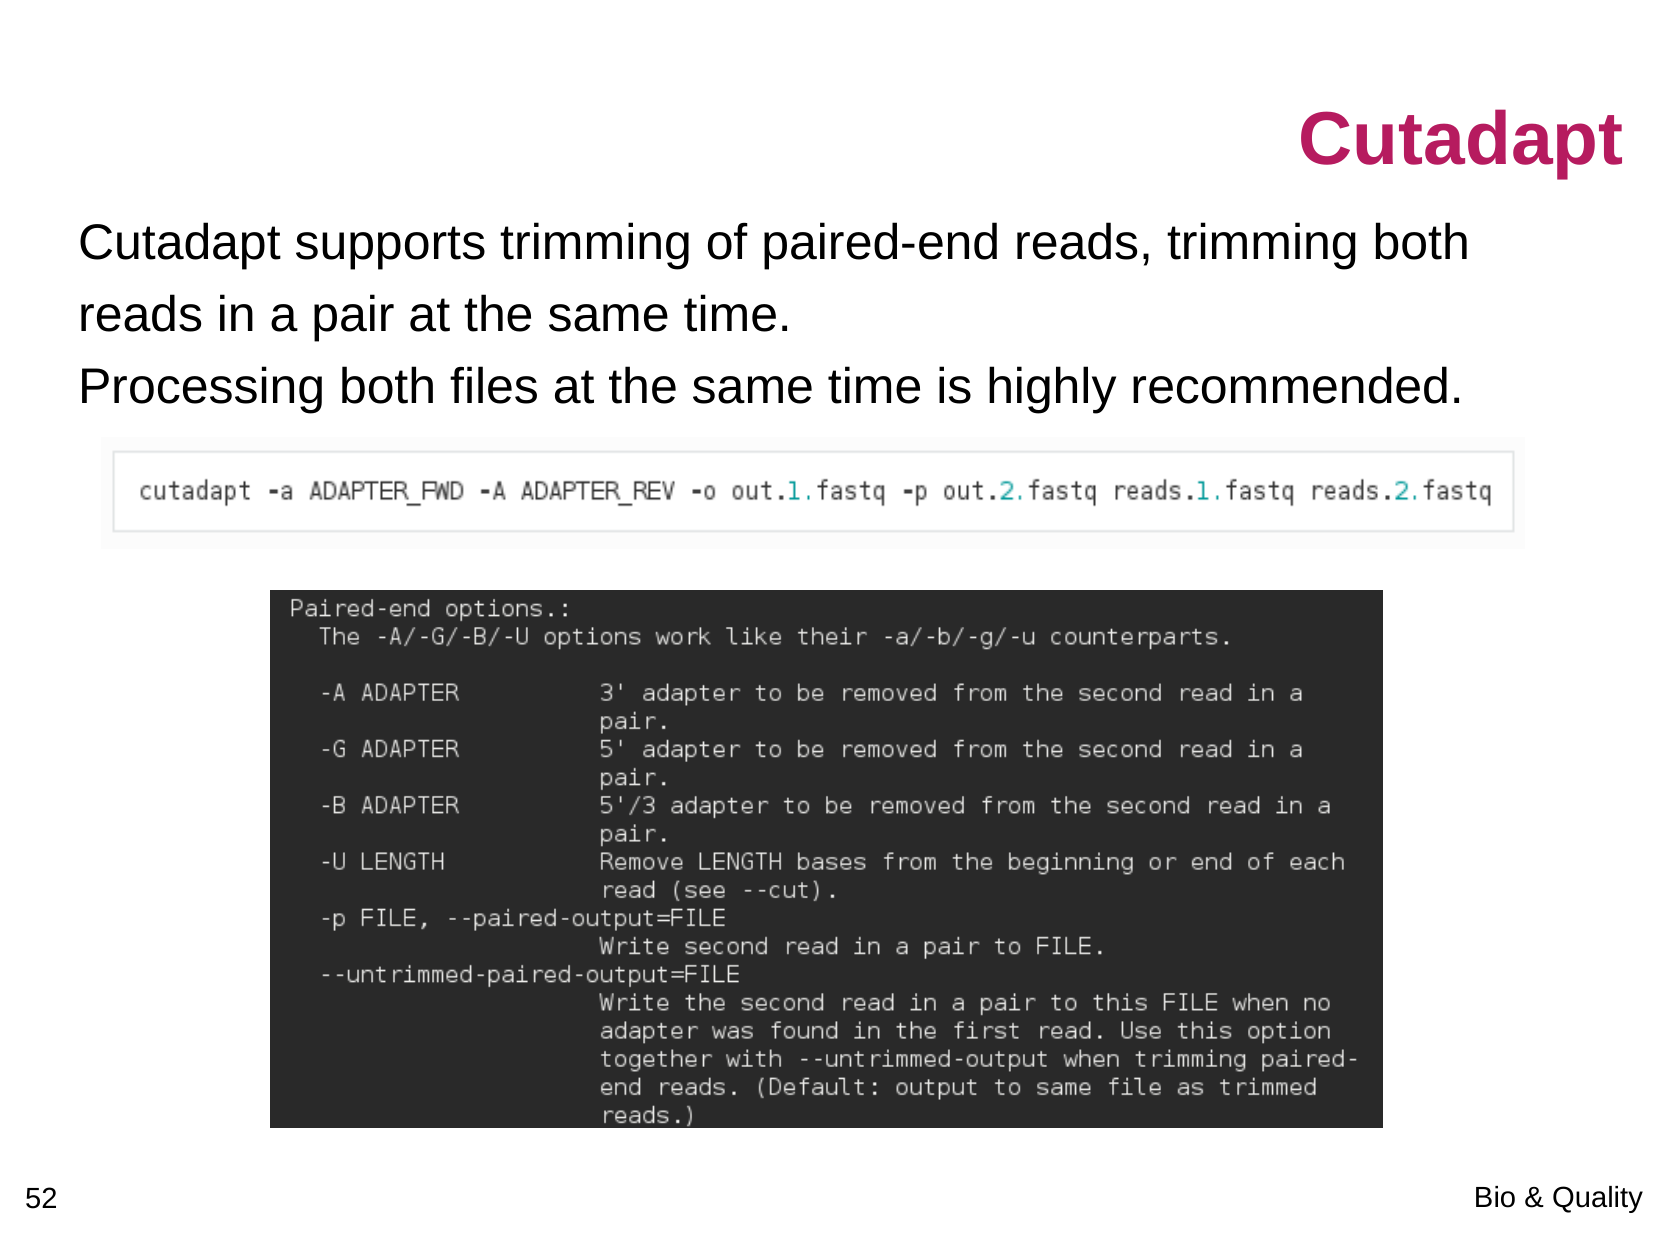

Cutadapt
Cutadapt supports trimming of paired-end reads, trimming both reads in a pair at the same time.
Processing both files at the same time is highly recommended.